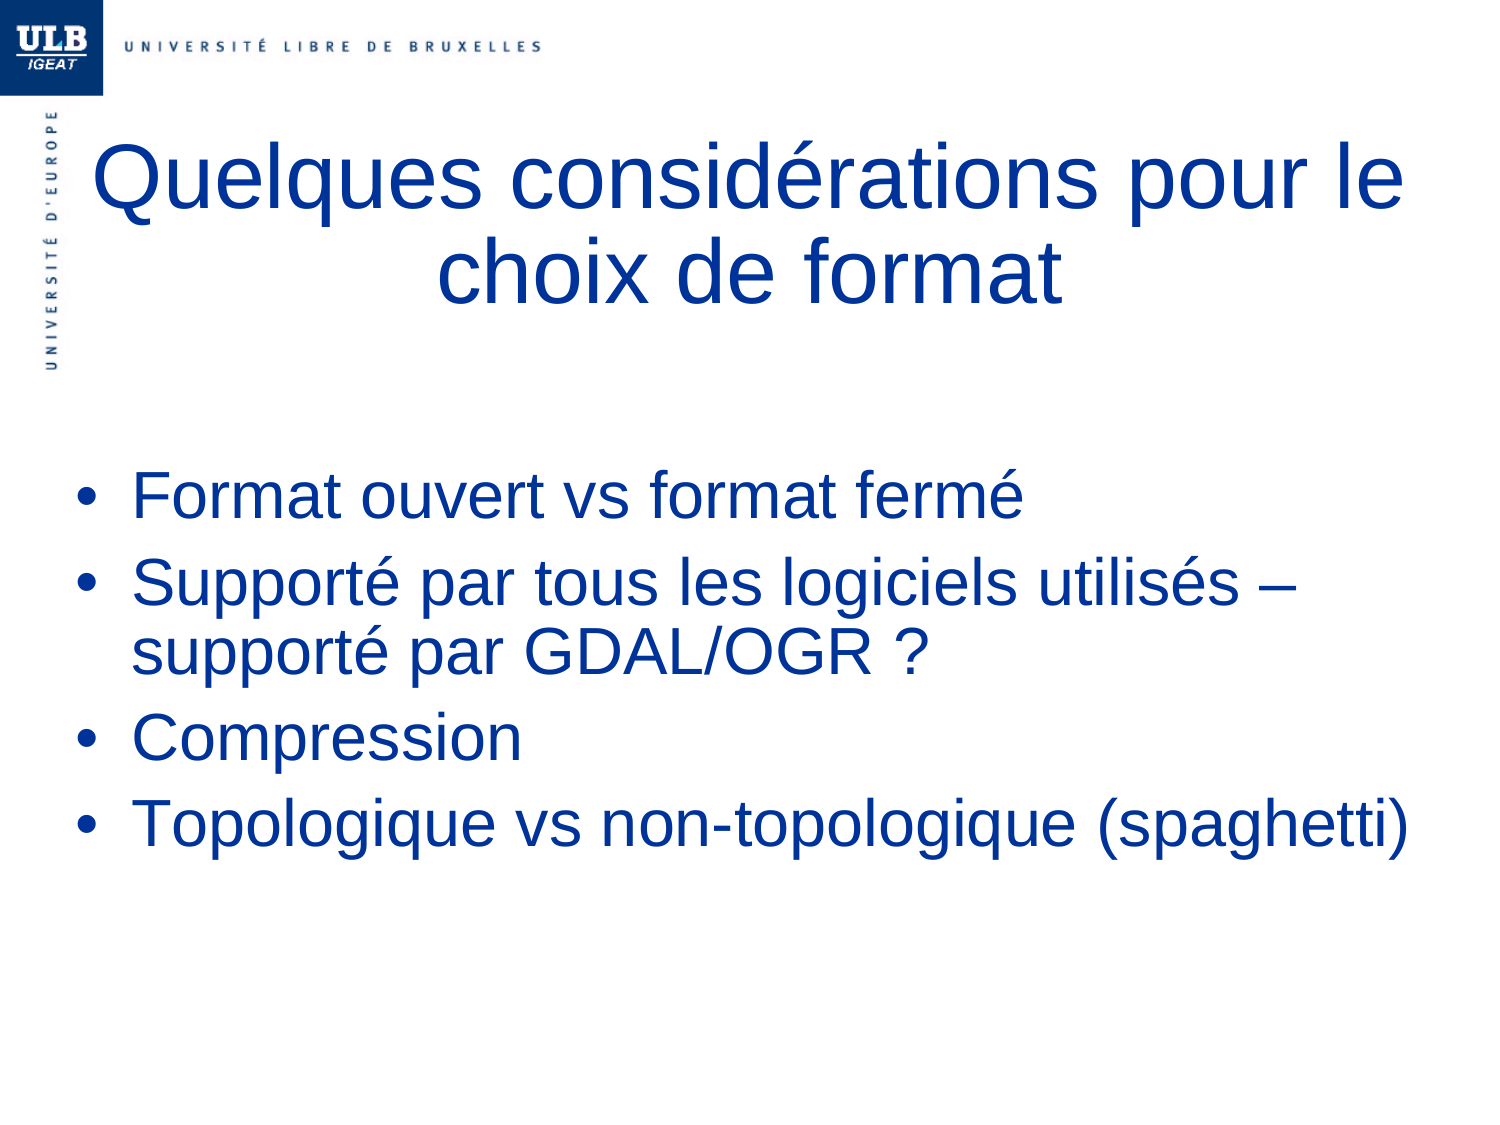

# Quelques considérations pour le choix de format
Format ouvert vs format fermé
Supporté par tous les logiciels utilisés – supporté par GDAL/OGR ?
Compression
Topologique vs non-topologique (spaghetti)